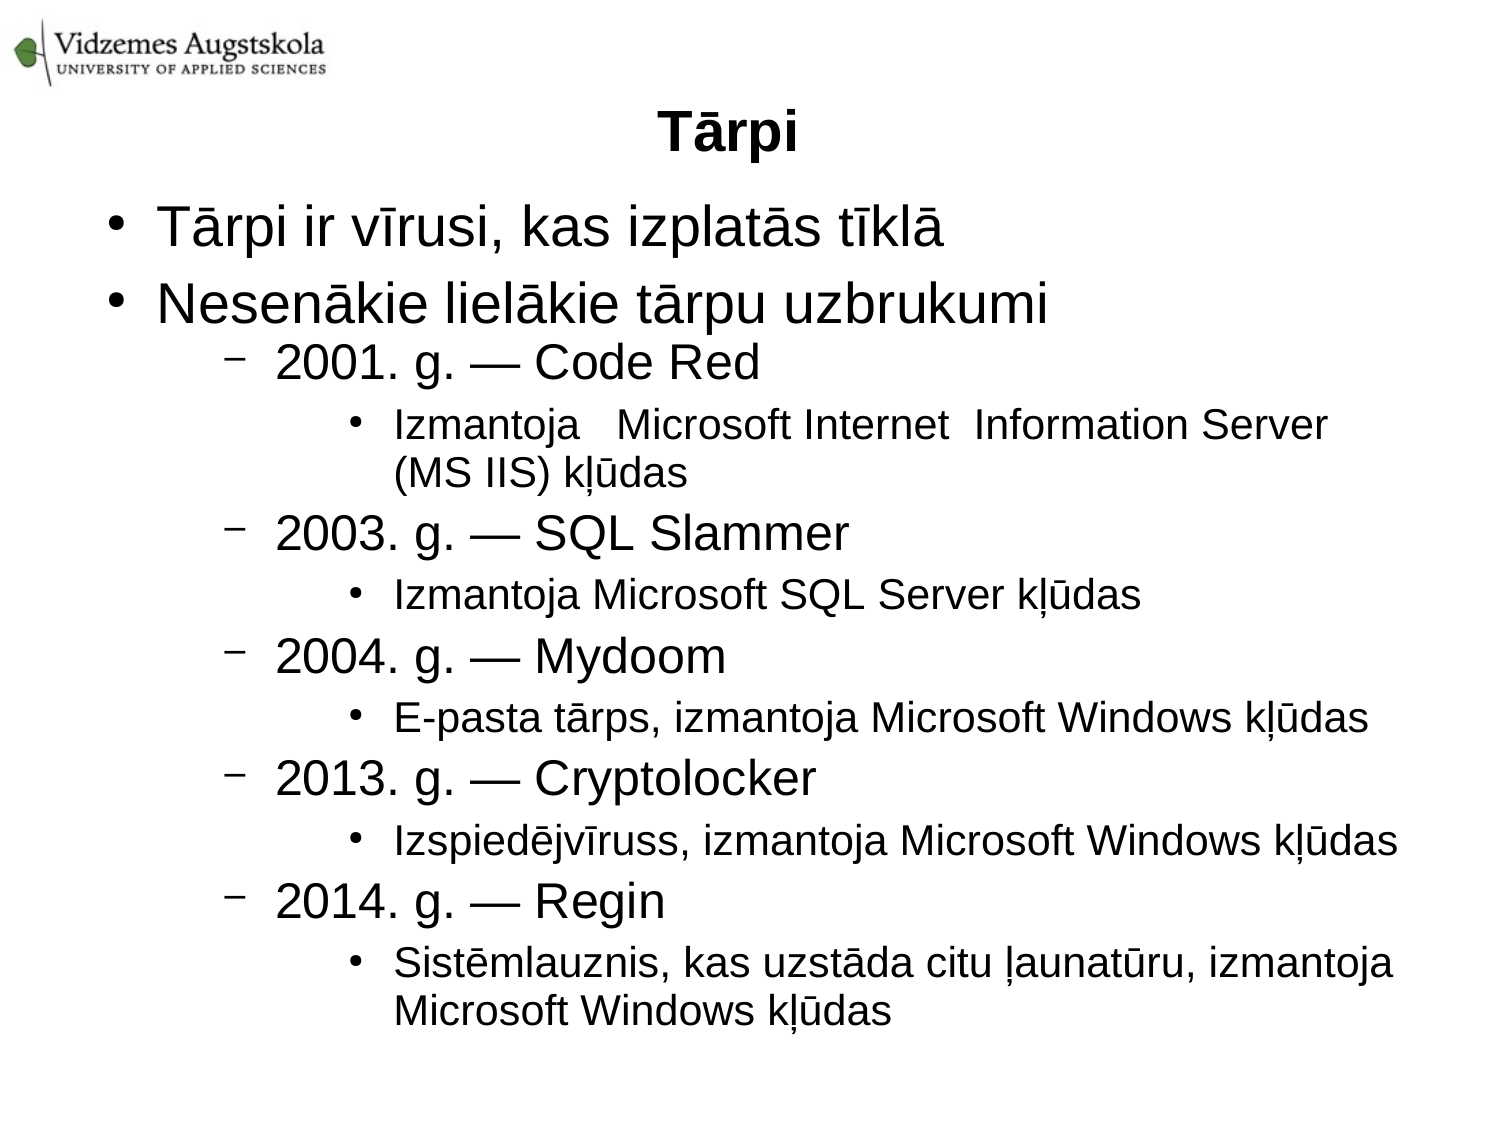

# Tārpi
Tārpi ir vīrusi, kas izplatās tīklā
Nesenākie lielākie tārpu uzbrukumi
2001. g. — Code Red
Izmantoja Microsoft Internet Information Server (MS IIS) kļūdas
2003. g. — SQL Slammer
Izmantoja Microsoft SQL Server kļūdas
2004. g. — Mydoom
E-pasta tārps, izmantoja Microsoft Windows kļūdas
2013. g. — Cryptolocker
Izspiedējvīruss, izmantoja Microsoft Windows kļūdas
2014. g. — Regin
Sistēmlauznis, kas uzstāda citu ļaunatūru, izmantoja Microsoft Windows kļūdas